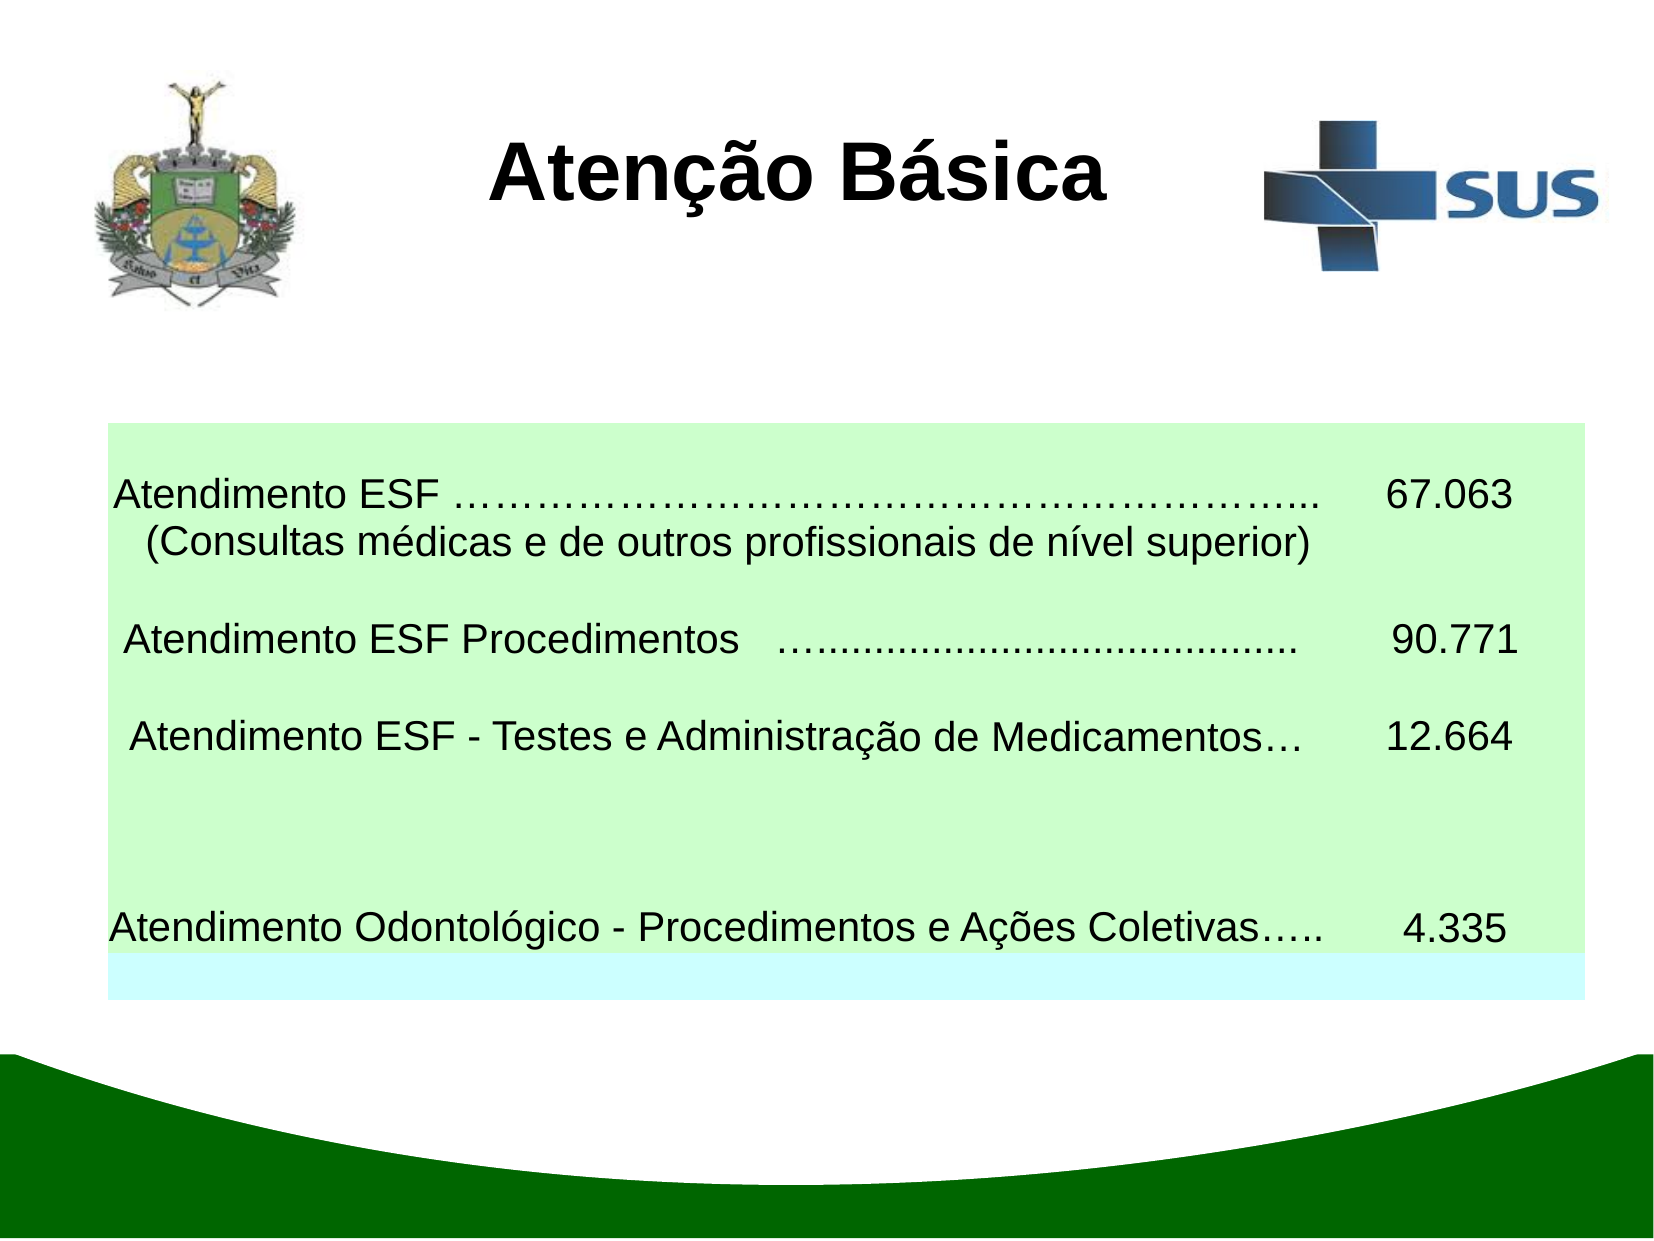

Atenção Básica
| Atendimento ESF ……………………………………………………... (Consultas médicas e de outros profissionais de nível superior) | 67.063 |
| --- | --- |
| Atendimento ESF Procedimentos ….......................................... | 90.771 |
| Atendimento ESF - Testes e Administração de Medicamentos… | 12.664 |
| Atendimento Odontológico - Procedimentos e Ações Coletivas….. | 4.335 |
| | |